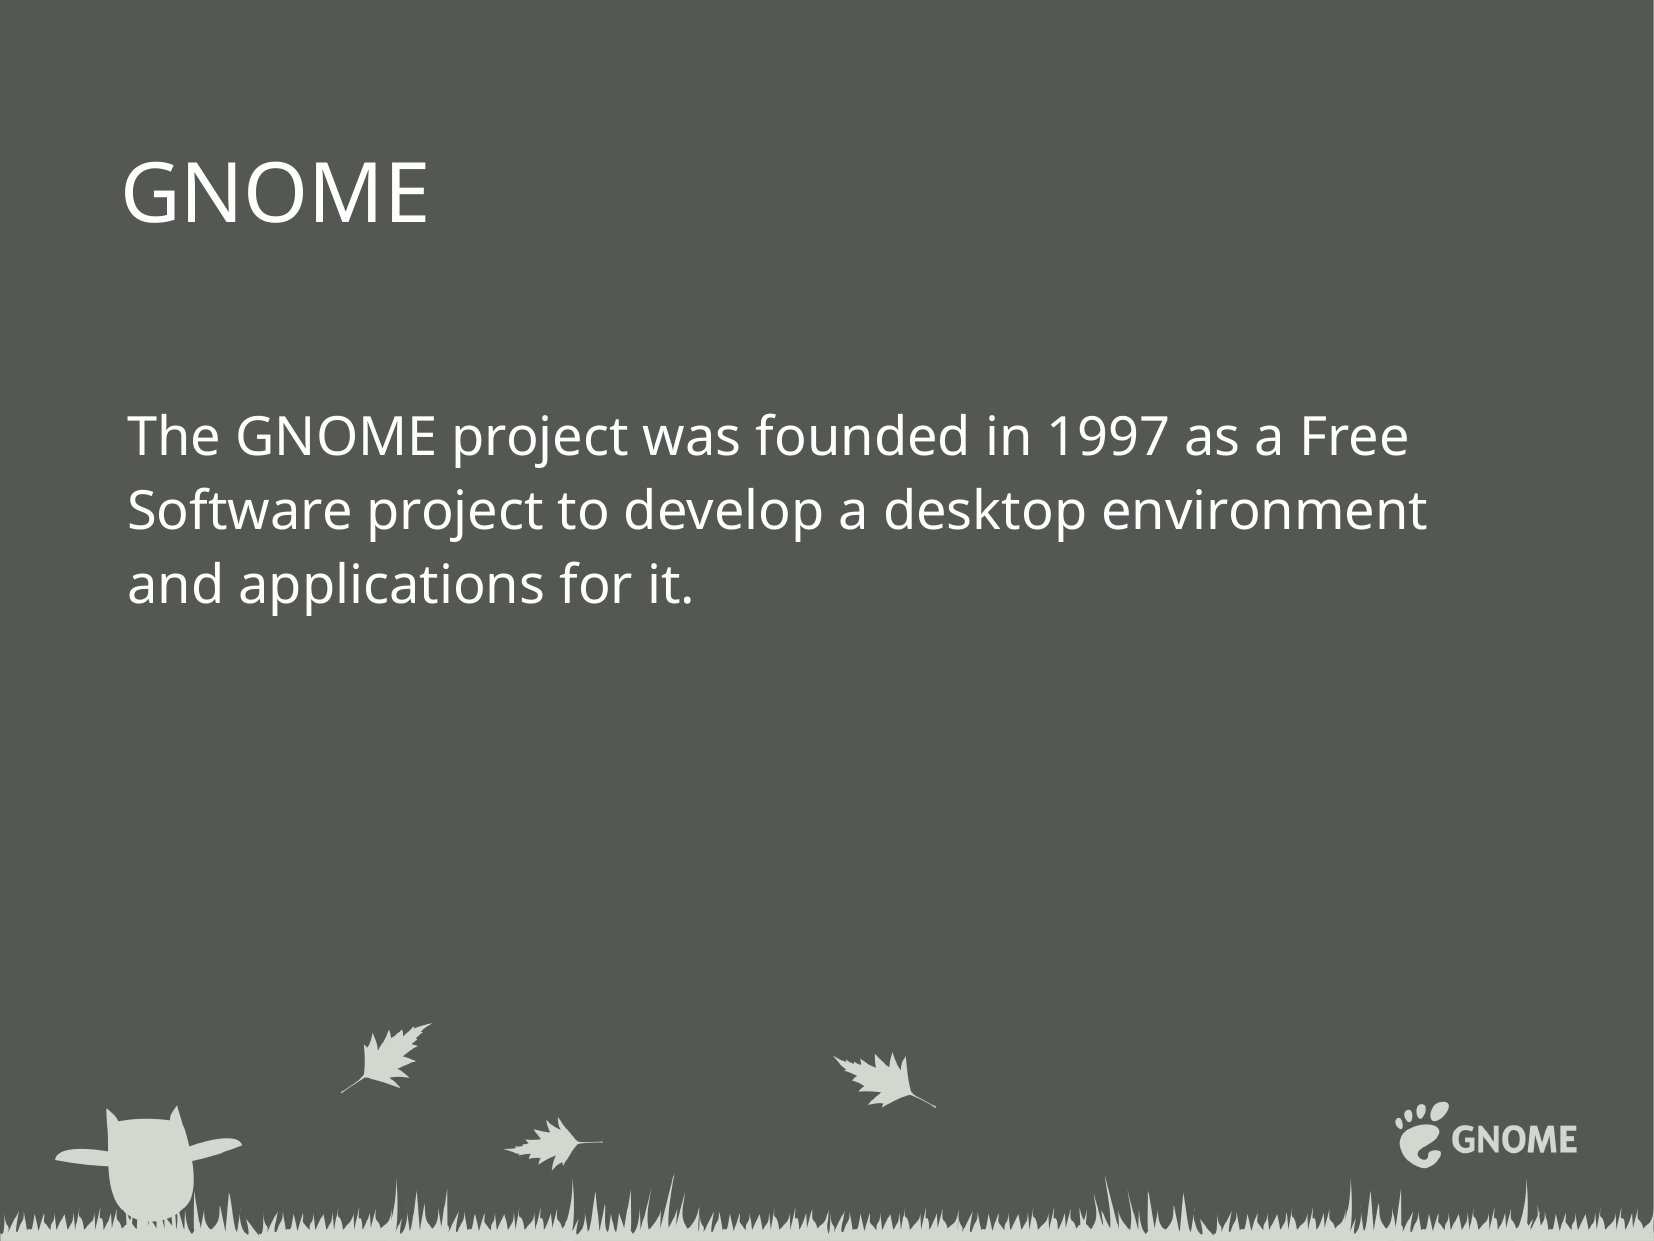

# GNOME
The GNOME project was founded in 1997 as a Free Software project to develop a desktop environment and applications for it.